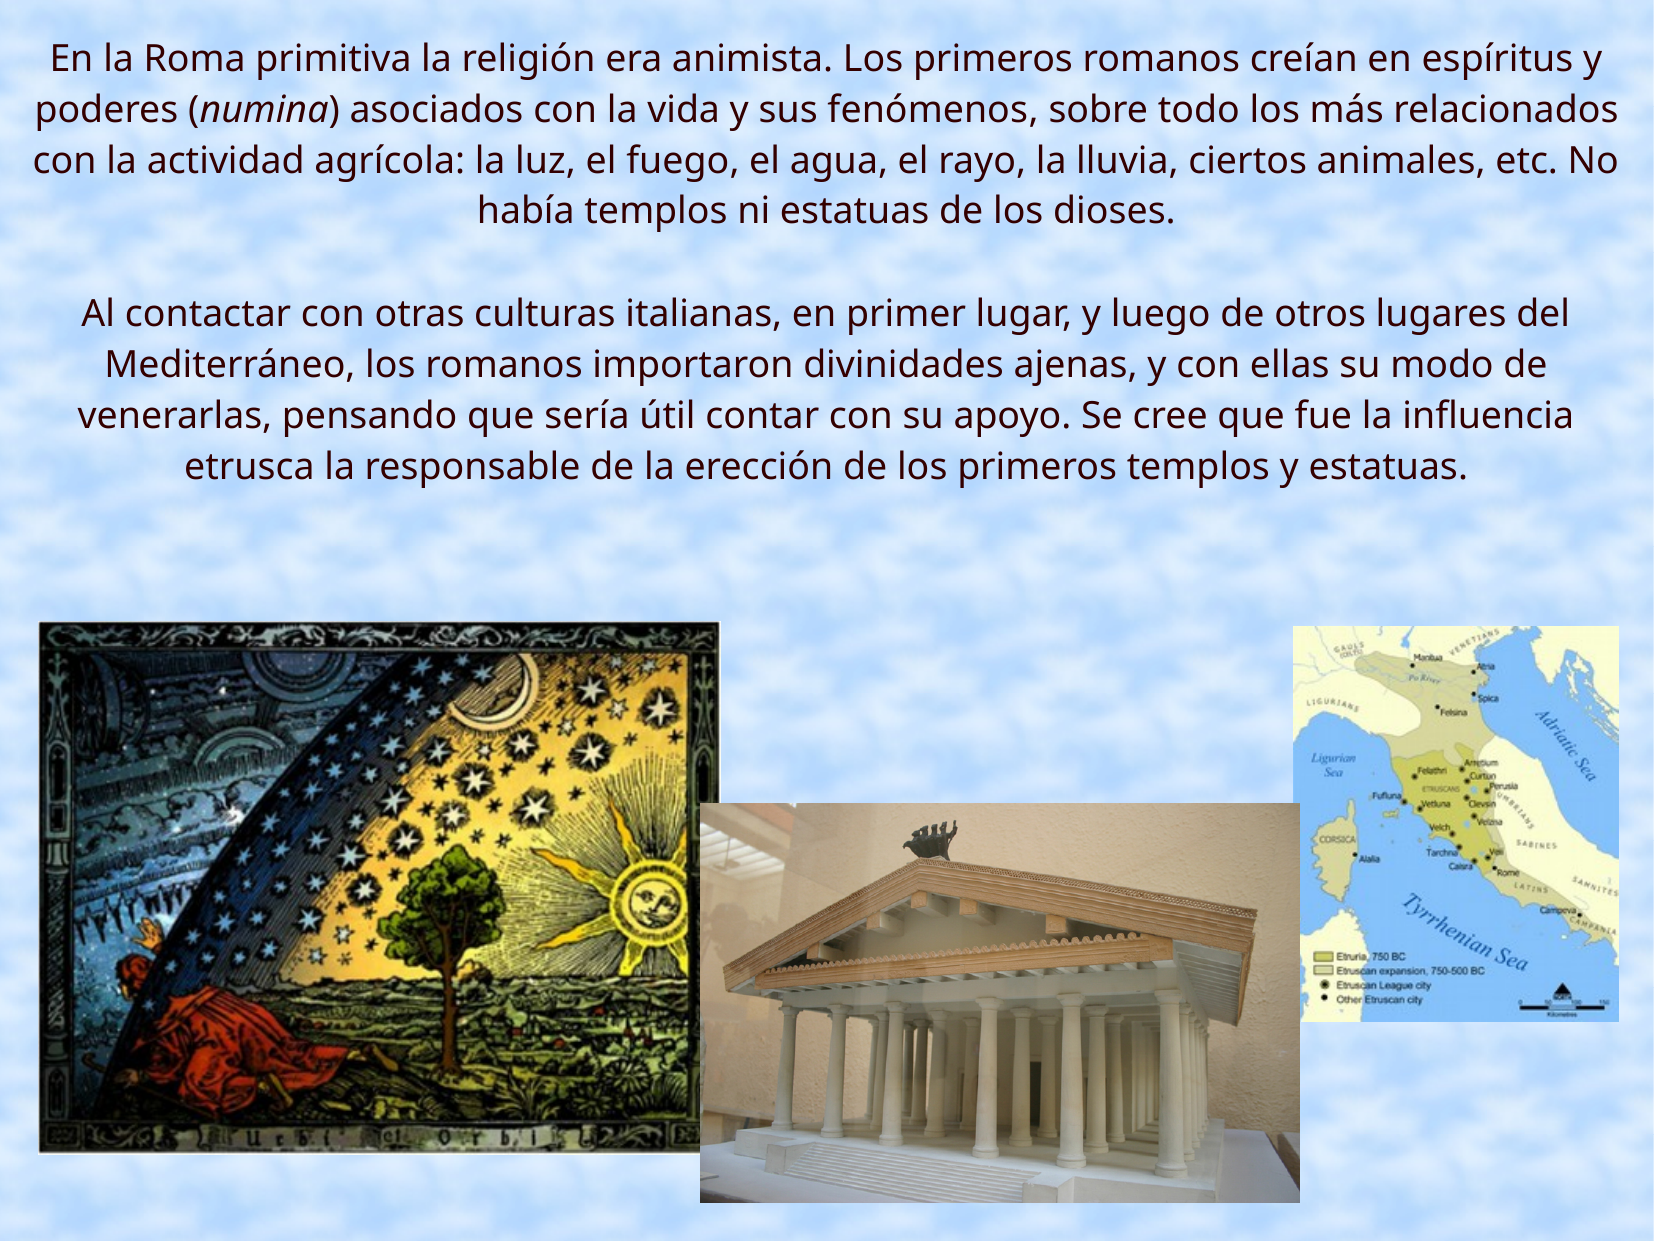

En la Roma primitiva la religión era animista. Los primeros romanos creían en espíritus y poderes (numina) asociados con la vida y sus fenómenos, sobre todo los más relacionados con la actividad agrícola: la luz, el fuego, el agua, el rayo, la lluvia, ciertos animales, etc. No había templos ni estatuas de los dioses.
Al contactar con otras culturas italianas, en primer lugar, y luego de otros lugares del Mediterráneo, los romanos importaron divinidades ajenas, y con ellas su modo de venerarlas, pensando que sería útil contar con su apoyo. Se cree que fue la influencia etrusca la responsable de la erección de los primeros templos y estatuas.